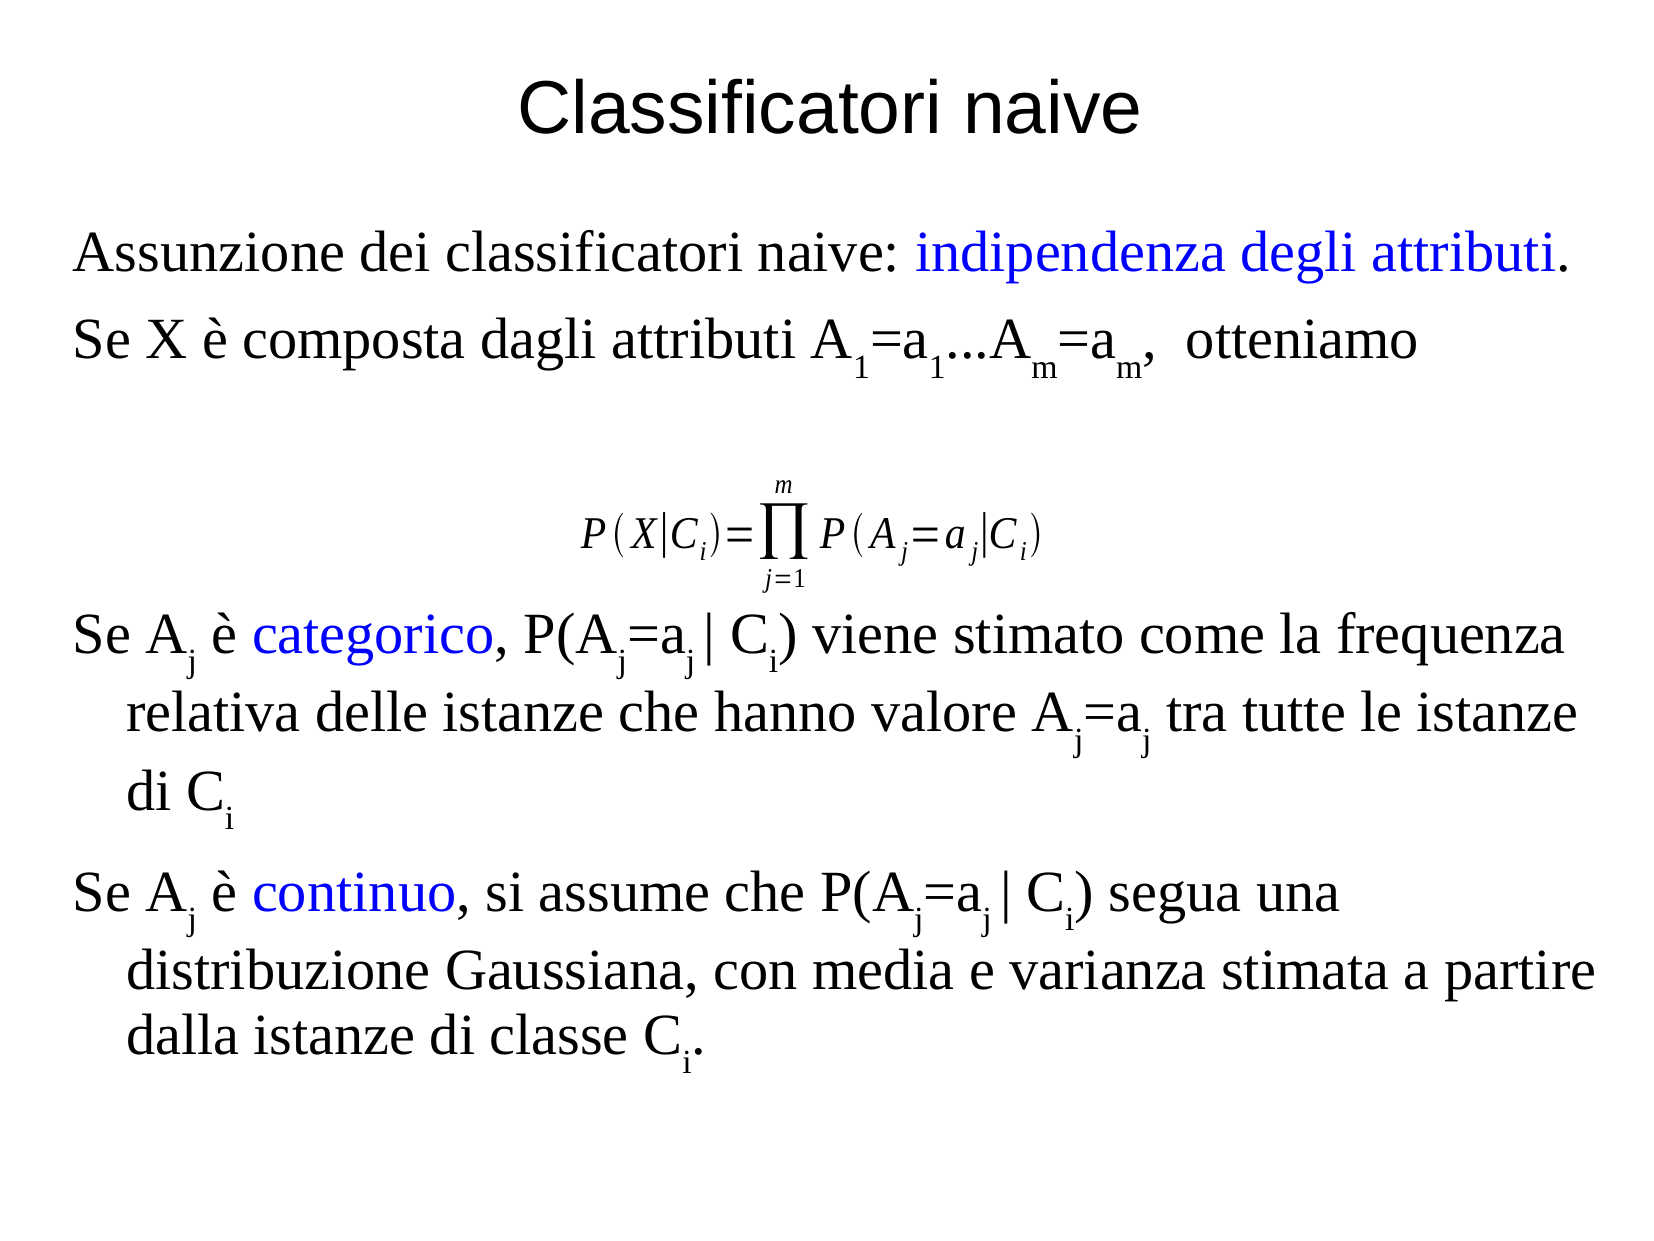

# Classificatori naive
Assunzione dei classificatori naive: indipendenza degli attributi.
Se X è composta dagli attributi A1=a1...Am=am, otteniamo
Se Aj è categorico, P(Aj=aj | Ci) viene stimato come la frequenza relativa delle istanze che hanno valore Aj=aj tra tutte le istanze di Ci
Se Aj è continuo, si assume che P(Aj=aj | Ci) segua una distribuzione Gaussiana, con media e varianza stimata a partire dalla istanze di classe Ci.